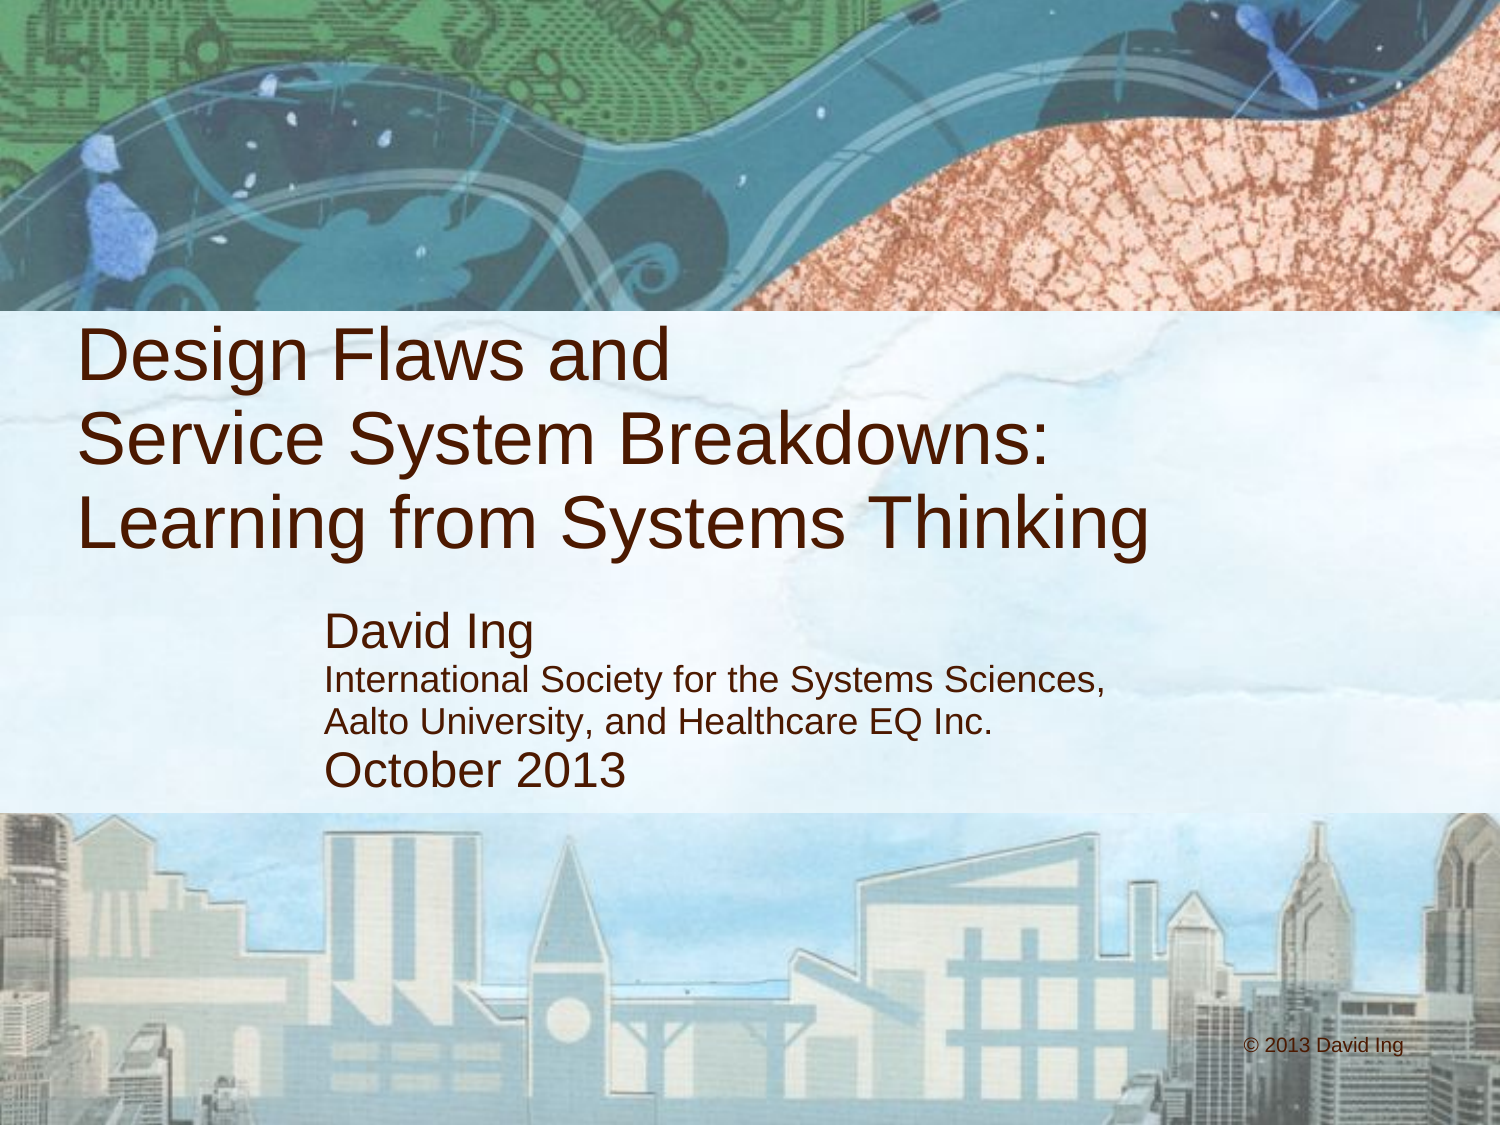

# Design Flaws and Service System Breakdowns: Learning from Systems Thinking
David Ing
International Society for the Systems Sciences,
Aalto University, and Healthcare EQ Inc.
October 2013
1
Design Flaws and Service System Breakdowns
October 2013